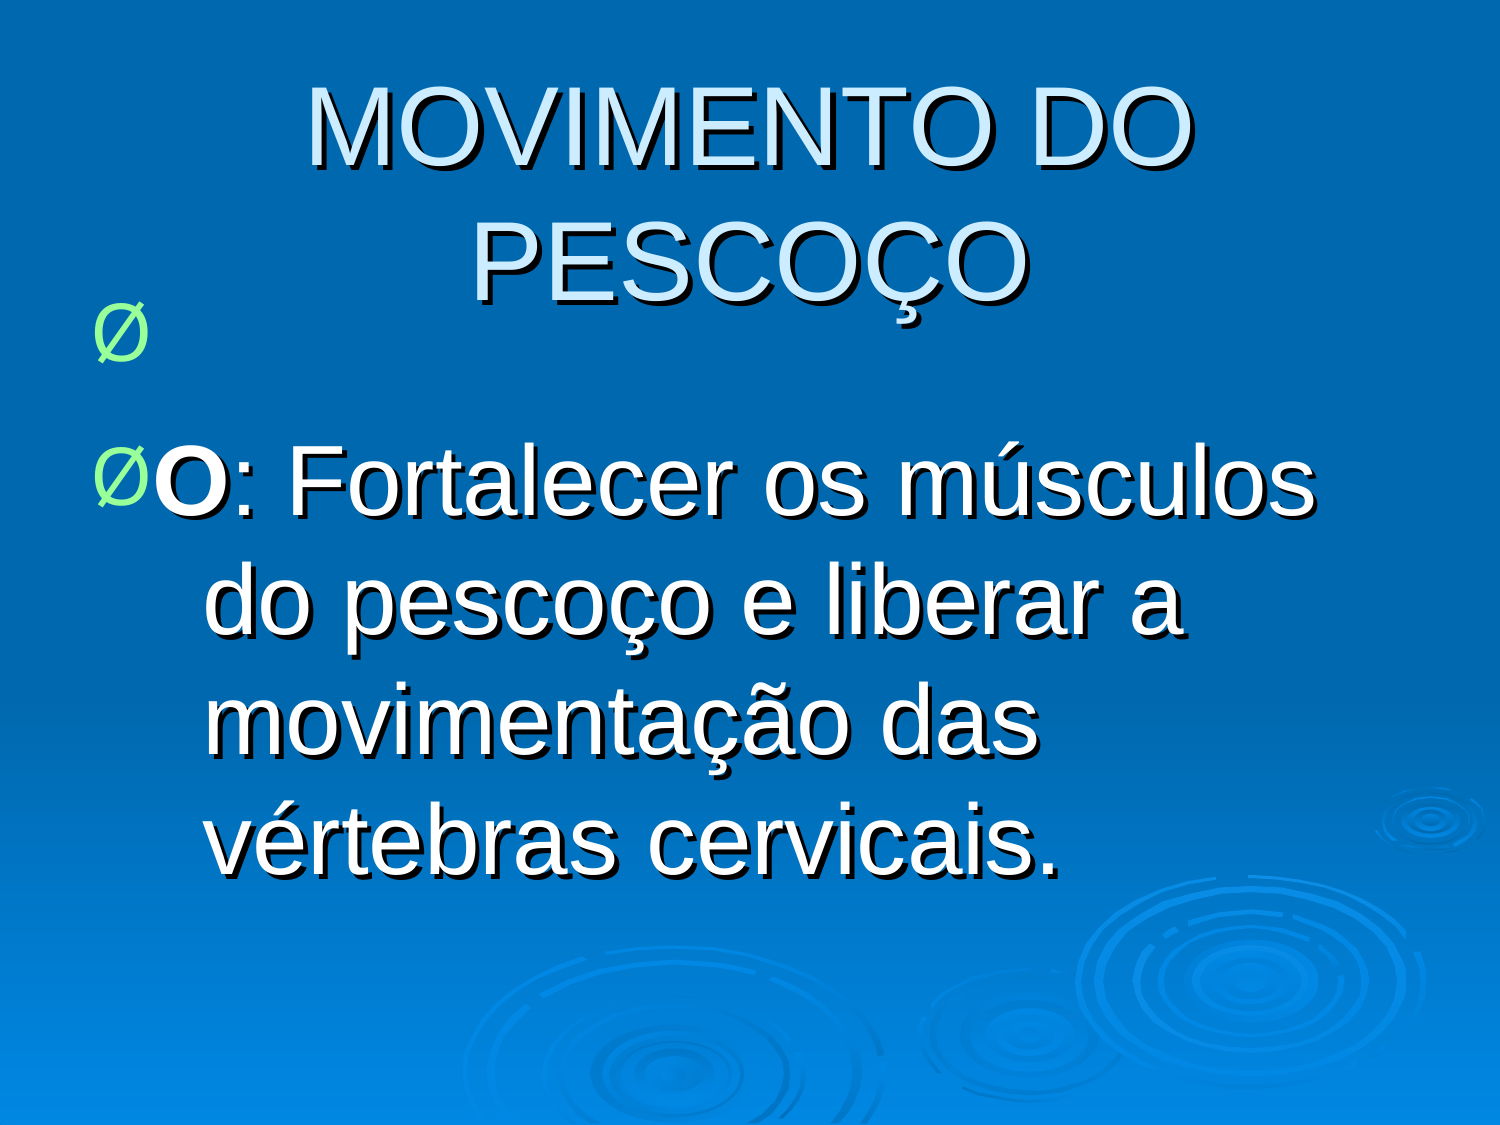

# MOVIMENTO DO PESCOÇO
O: Fortalecer os músculos do pescoço e liberar a movimentação das vértebras cervicais.